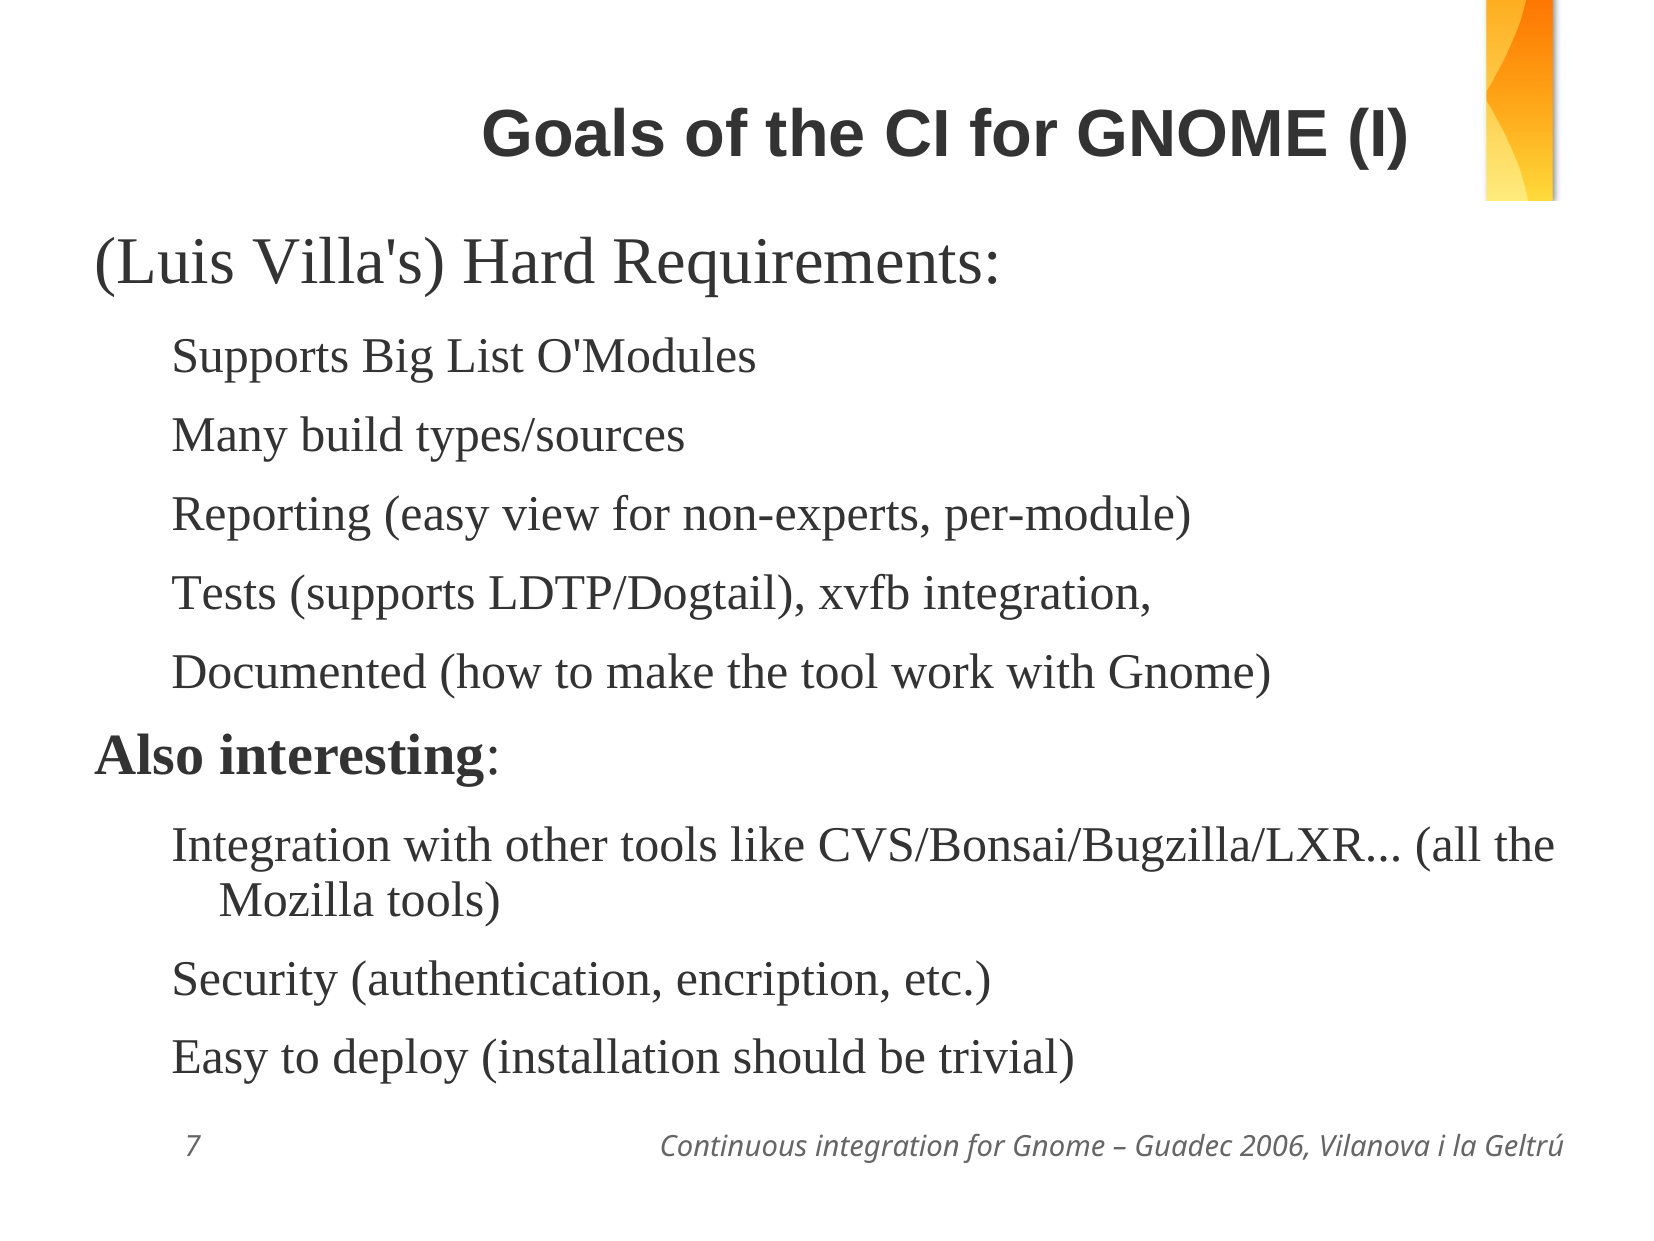

# Goals of the CI for GNOME (I)
(Luis Villa's) Hard Requirements:
Supports Big List O'Modules
Many build types/sources
Reporting (easy view for non-experts, per-module)
Tests (supports LDTP/Dogtail), xvfb integration,
Documented (how to make the tool work with Gnome)
Also interesting:
Integration with other tools like CVS/Bonsai/Bugzilla/LXR... (all the Mozilla tools)
Security (authentication, encription, etc.)
Easy to deploy (installation should be trivial)
7